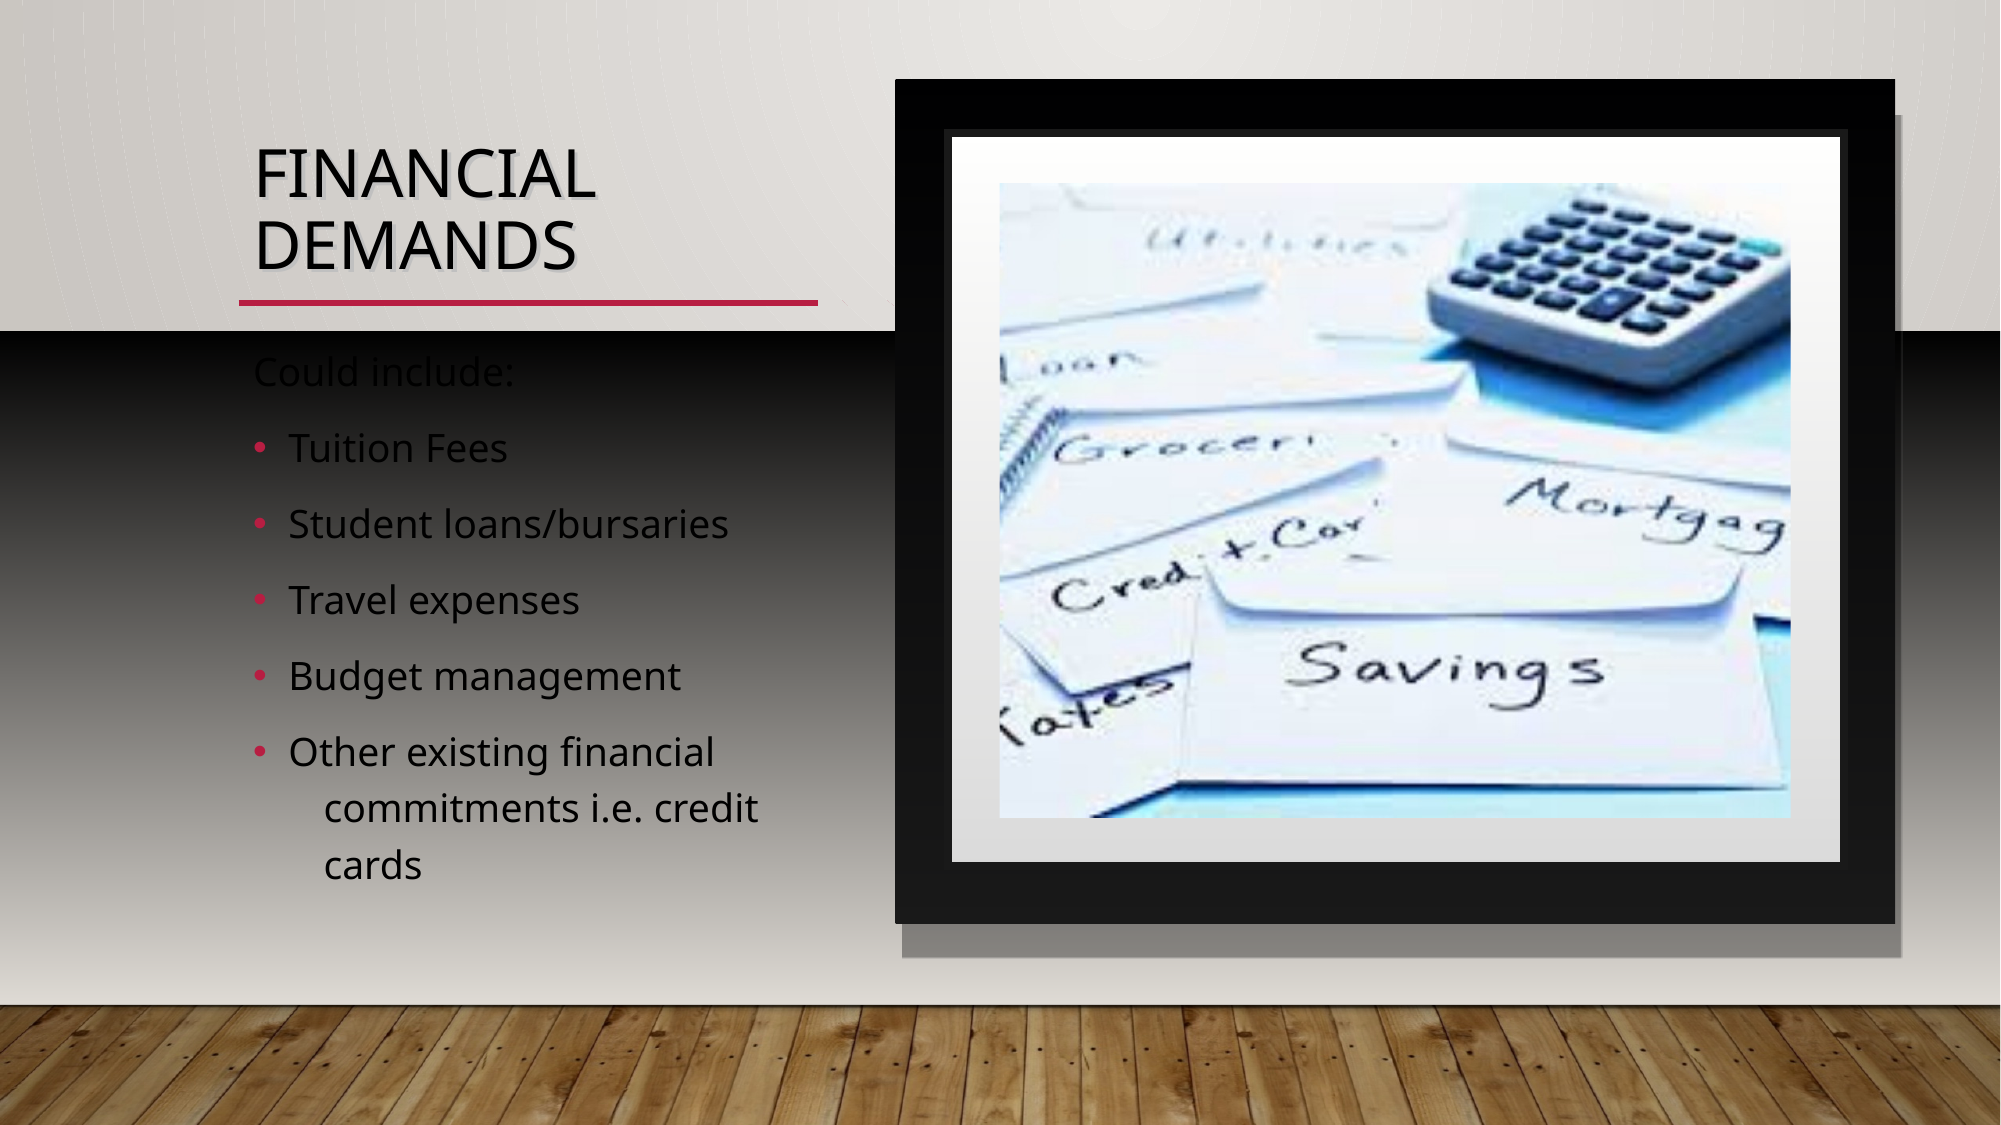

# Financial Demands
Could include:
Tuition Fees
Student loans/bursaries
Travel expenses
Budget management
Other existing financial commitments i.e. credit cards